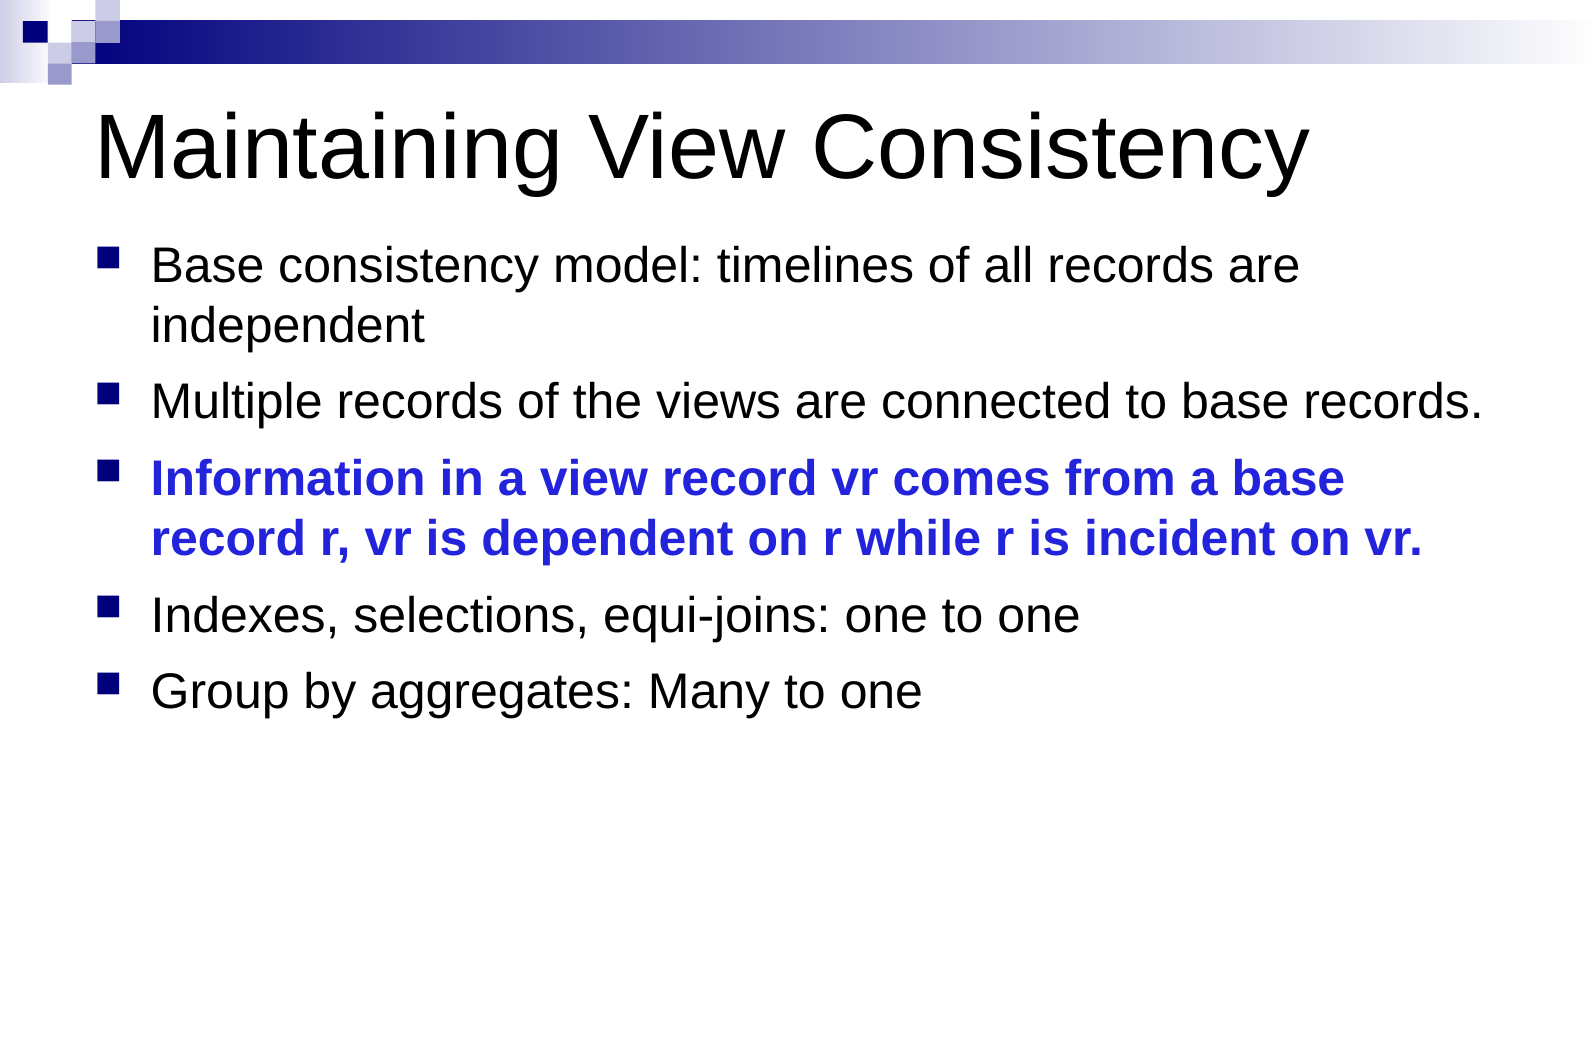

# Maintaining View Consistency
Base consistency model: timelines of all records are independent
Multiple records of the views are connected to base records.
Information in a view record vr comes from a base record r, vr is dependent on r while r is incident on vr.
Indexes, selections, equi-joins: one to one
Group by aggregates: Many to one